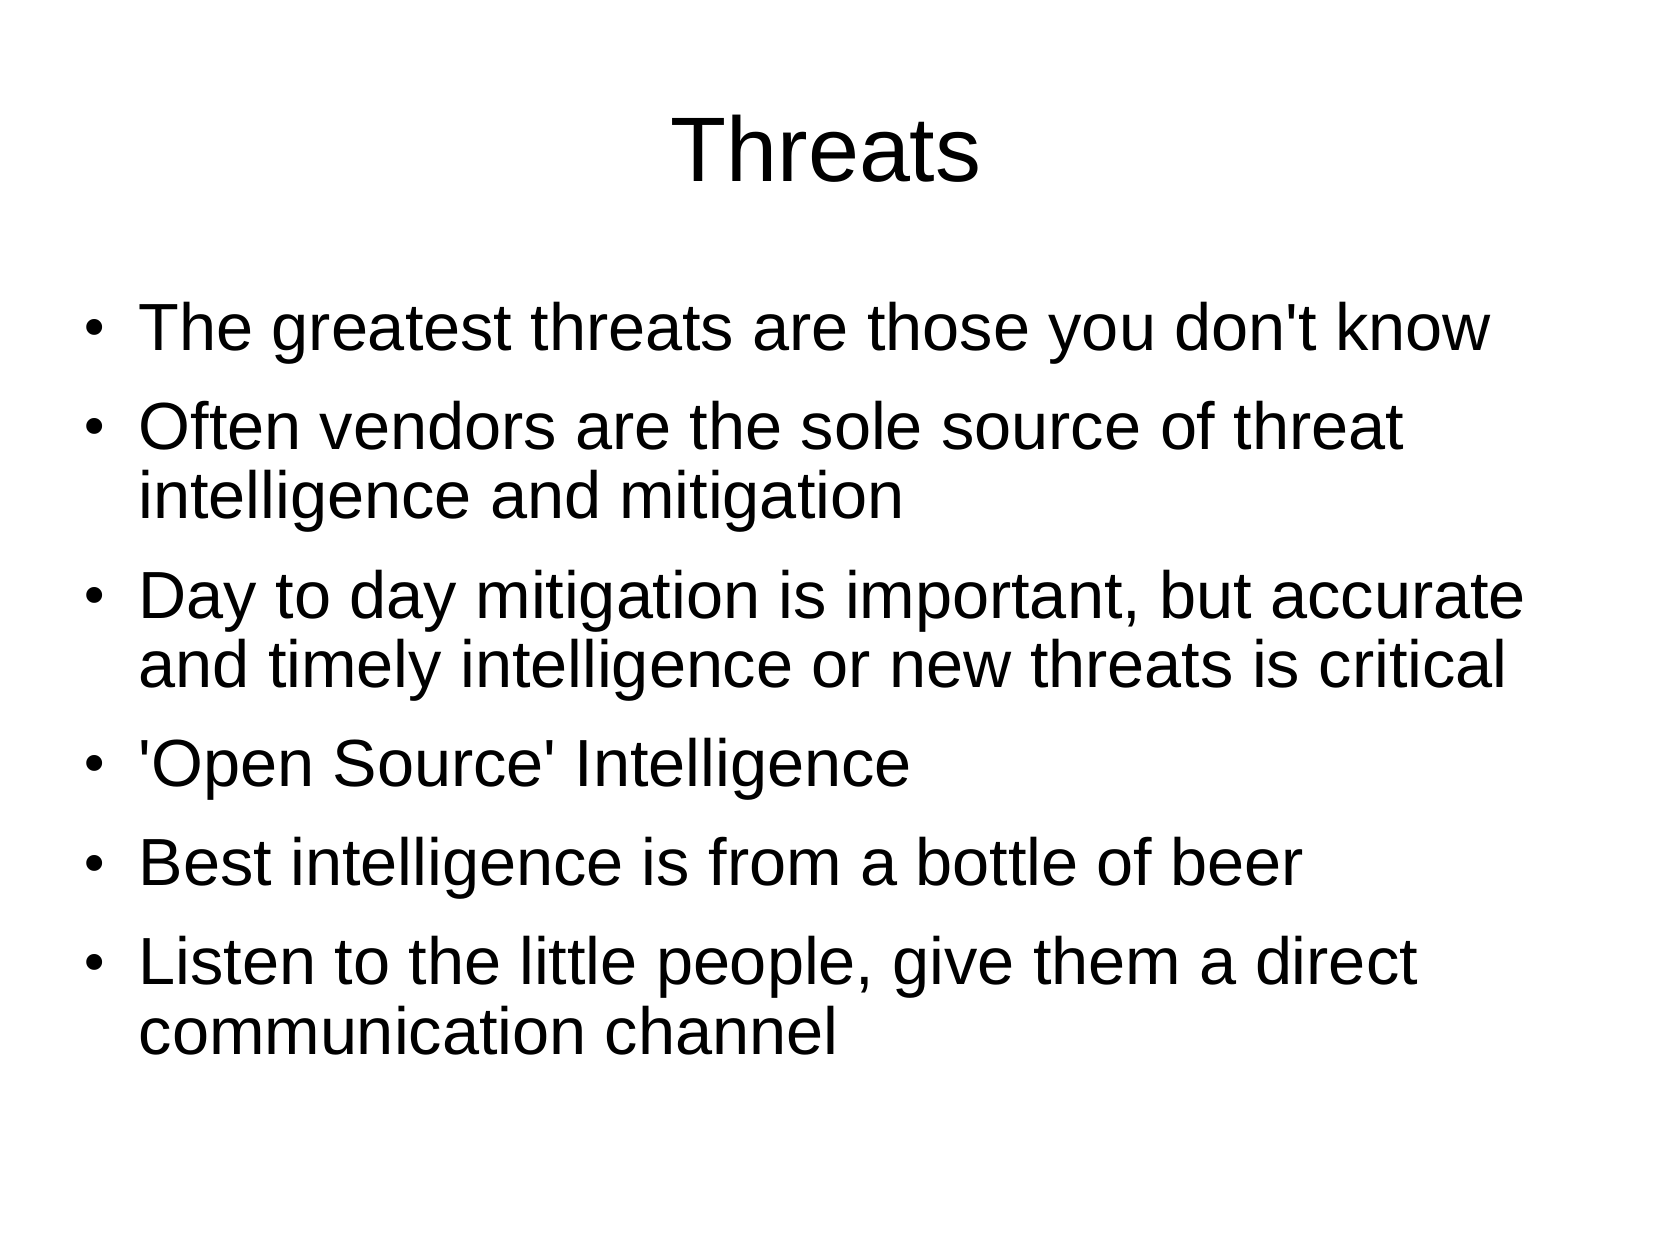

# Threats
The greatest threats are those you don't know
Often vendors are the sole source of threat intelligence and mitigation
Day to day mitigation is important, but accurate and timely intelligence or new threats is critical
'Open Source' Intelligence
Best intelligence is from a bottle of beer
Listen to the little people, give them a direct communication channel